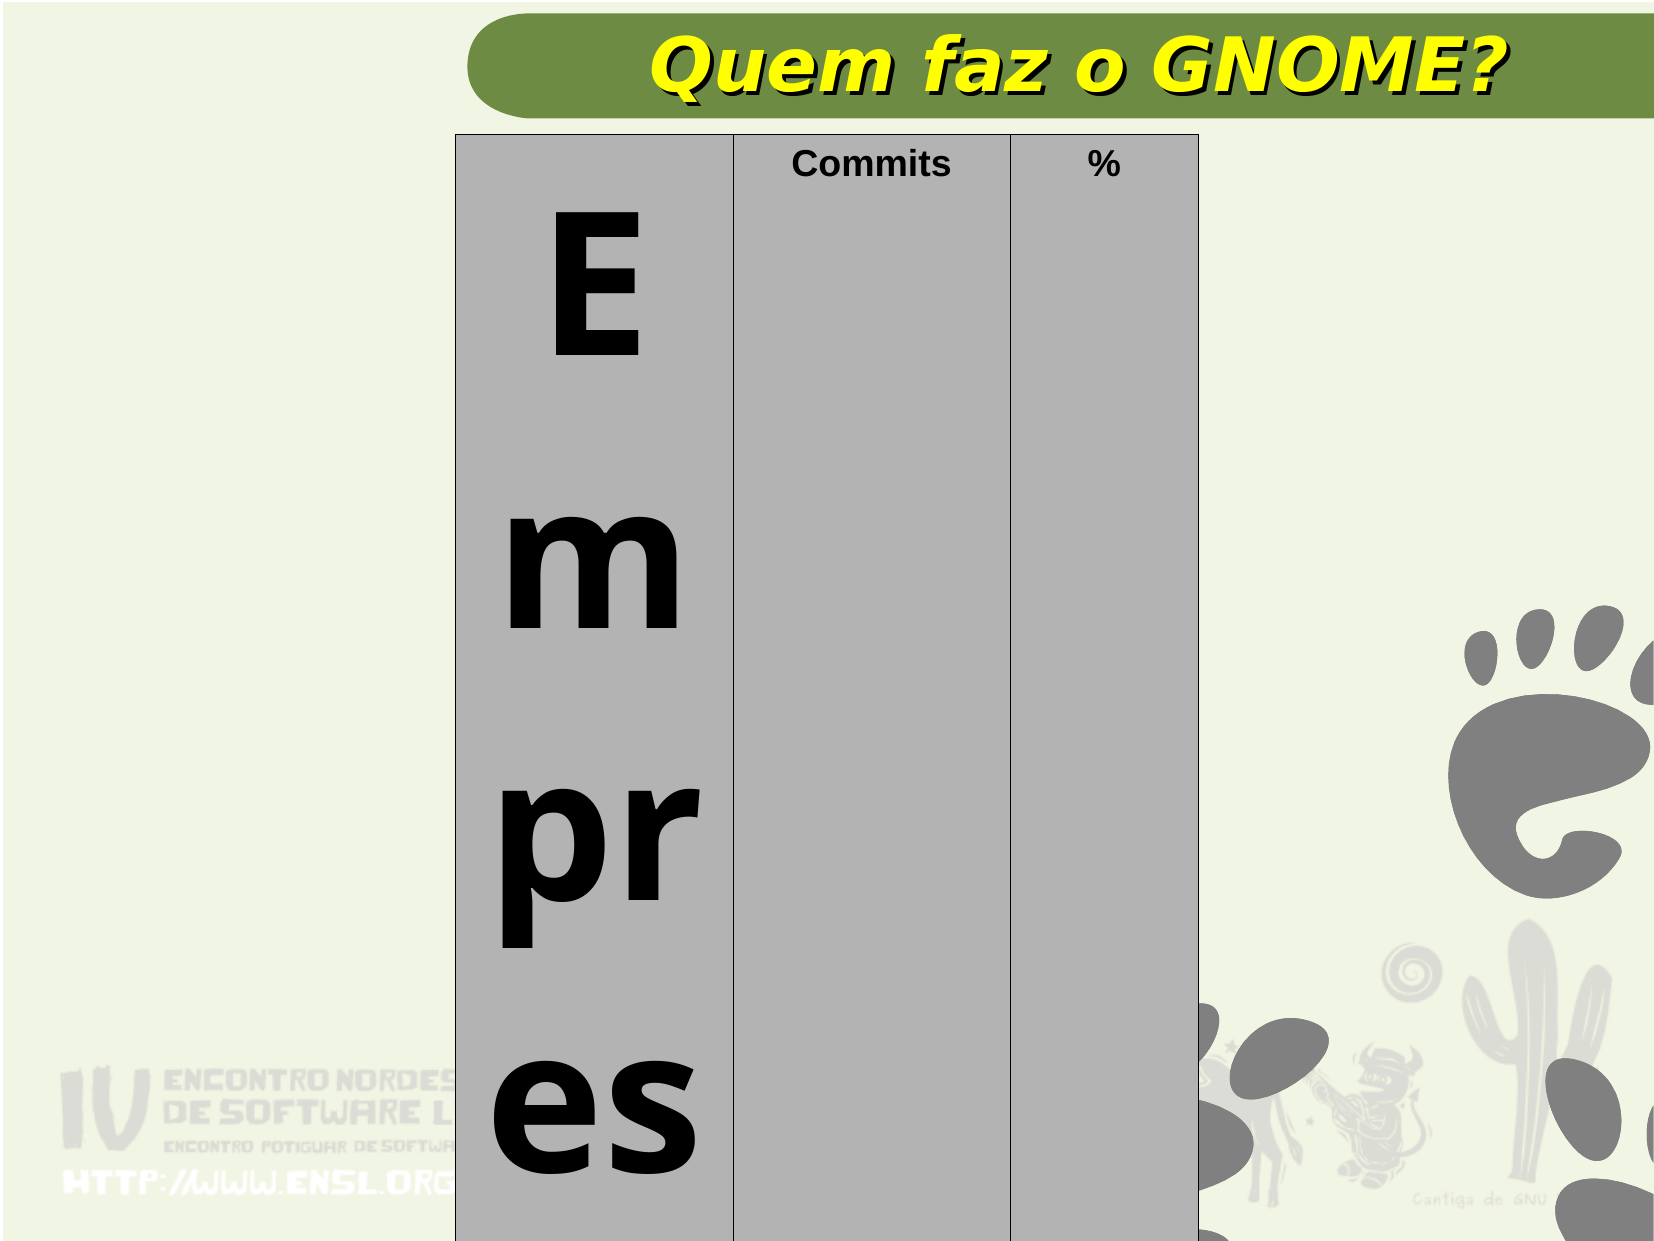

# Quem faz o GNOME?
| Empresa | Commits | % |
| --- | --- | --- |
| Voluntário | 101823 | 23,45 |
| Desconhecido | 73558 | 16,94 |
| Red Hat | 70790 | 16,30 |
| Novell | 45349 | 10,44 |
| Collabora | 21684 | 4,99 |
| Intel | 11160 | 2,57 |
| Fluendo | 10218 | 2,35 |
| Lanedo | 10090 | 2,32 |
| Independent | 8922 | 2,05 |
| Sun | 8862 | 2,04 |
| Nokia | 6183 | 1,42 |
| Openismus | 5303 | 1,22 |
| Codethink | 5276 | 1,21 |
| Eazel | 4734 | 1,09 |
| Litl | 4620 | 1,06 |
| Canonical | 4487 | 1,03 |
| Movial | 2988 | 0,69 |
| Mandriva | 2504 | 0,58 |